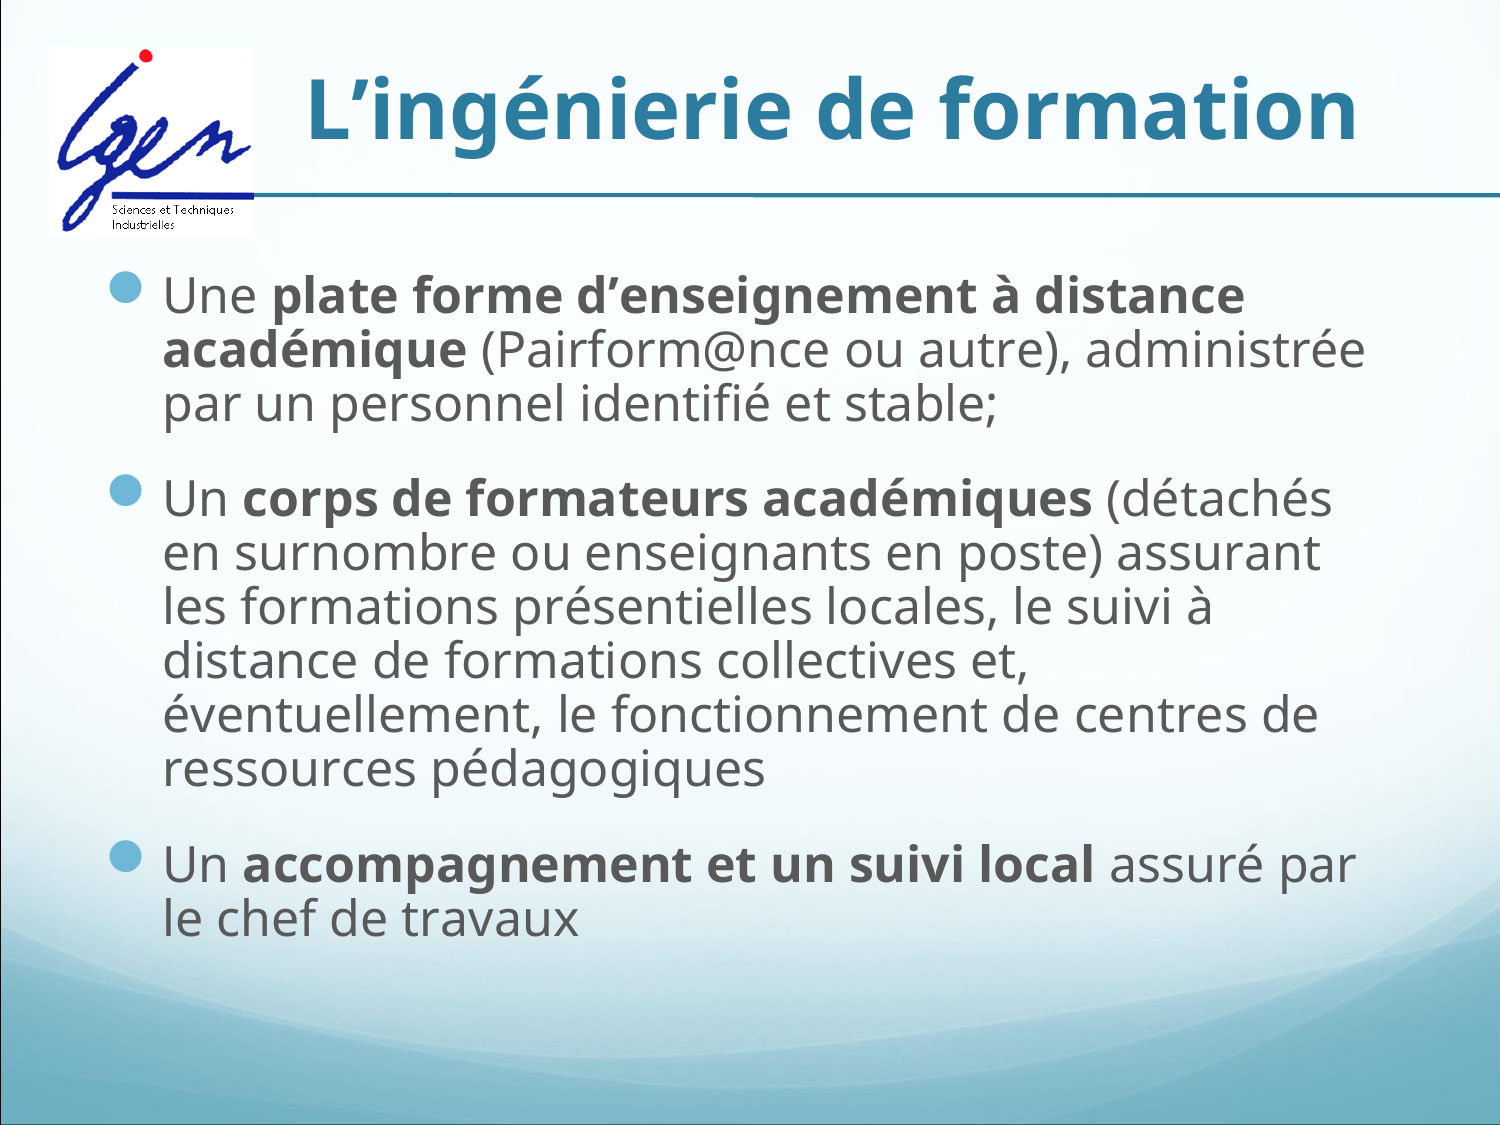

# L’ingénierie de formation
Une plate forme d’enseignement à distance académique (Pairform@nce ou autre), administrée par un personnel identifié et stable;
Un corps de formateurs académiques (détachés en surnombre ou enseignants en poste) assurant les formations présentielles locales, le suivi à distance de formations collectives et, éventuellement, le fonctionnement de centres de ressources pédagogiques
Un accompagnement et un suivi local assuré par le chef de travaux